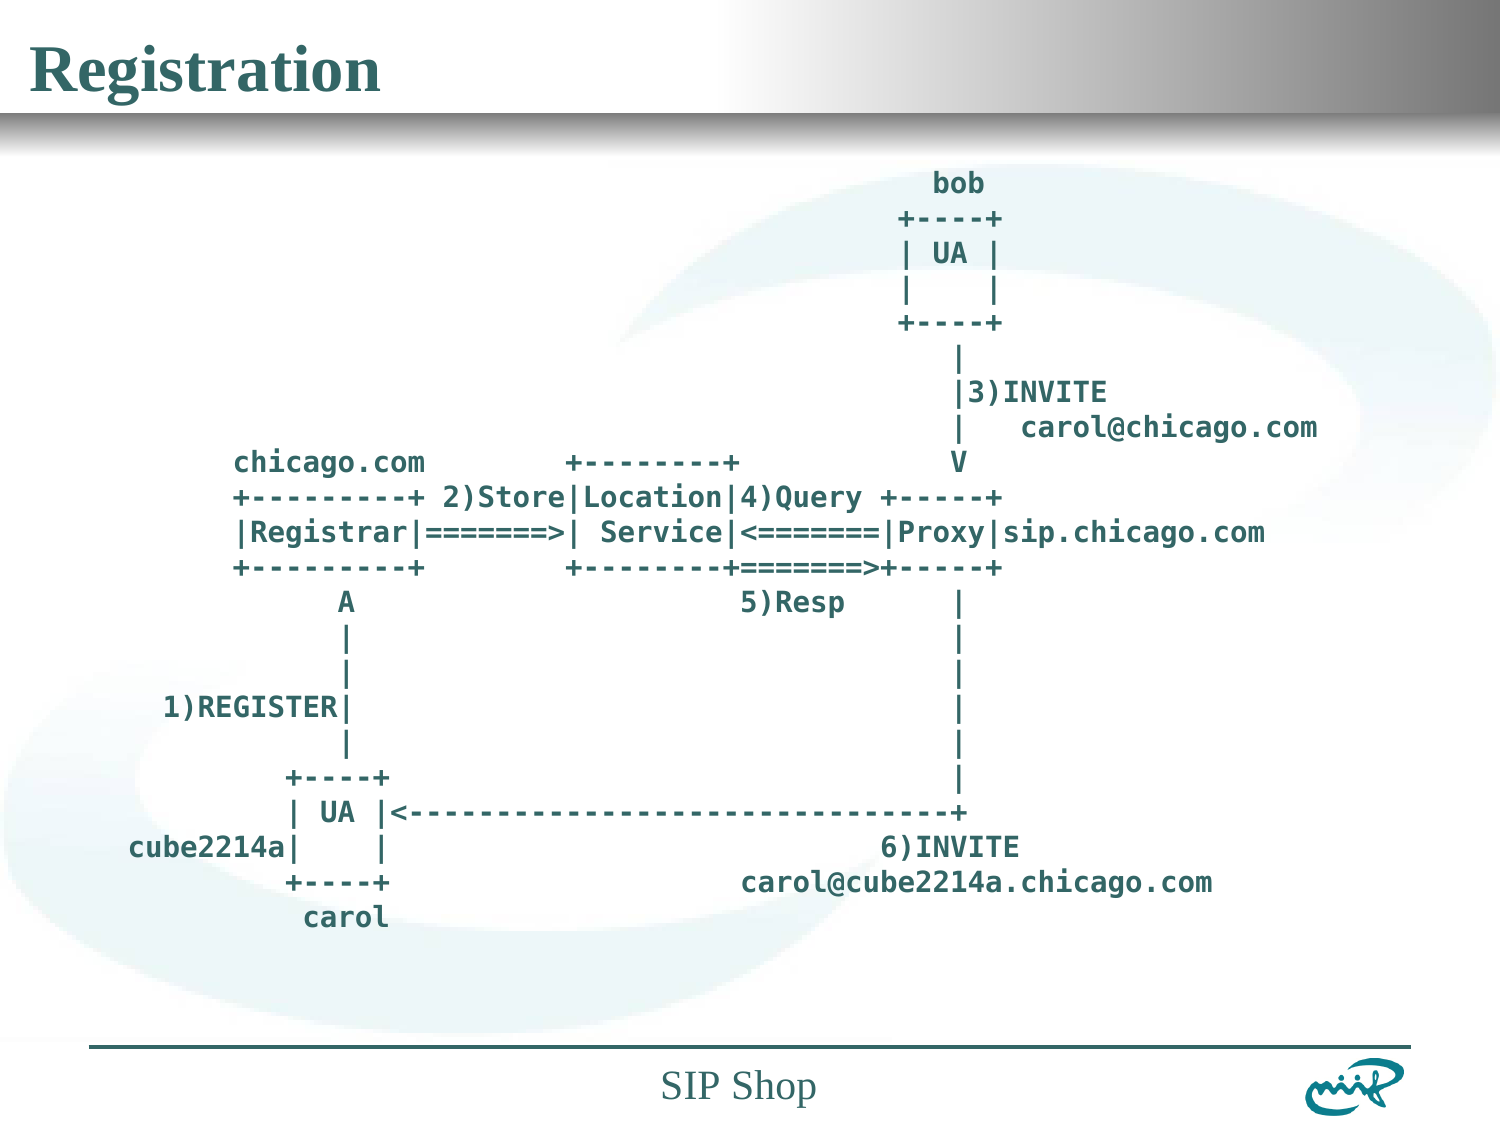

# Registration
 bob
 +----+
 | UA |
 | |
 +----+
 |
 |3)INVITE
 | carol@chicago.com
 chicago.com +--------+ V
 +---------+ 2)Store|Location|4)Query +-----+
 |Registrar|=======>| Service|<=======|Proxy|sip.chicago.com
 +---------+ +--------+=======>+-----+
 A 5)Resp |
 | |
 | |
 1)REGISTER| |
 | |
 +----+ |
 | UA |<-------------------------------+
 cube2214a| | 6)INVITE
 +----+ carol@cube2214a.chicago.com
 carol